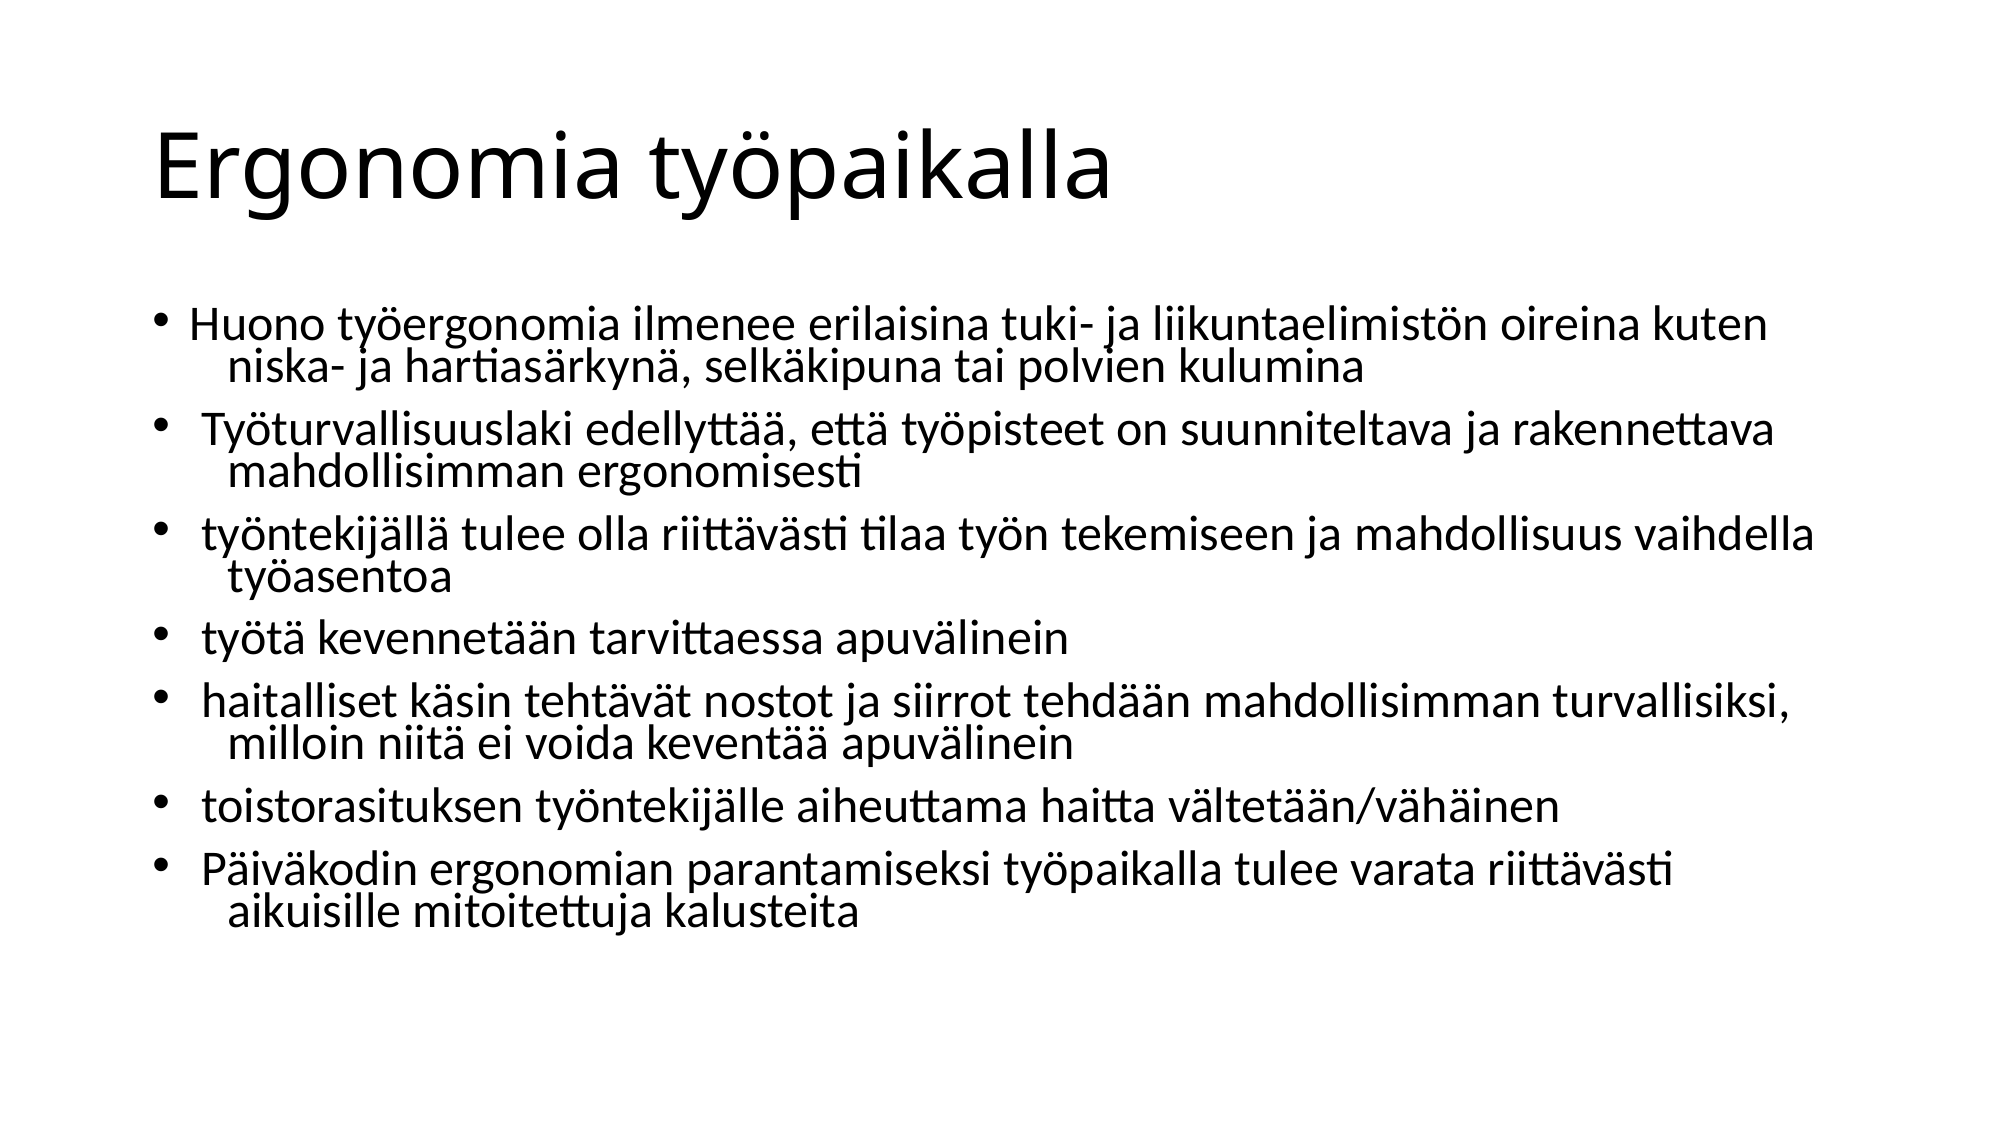

# Ergonomia työpaikalla
Huono työergonomia ilmenee erilaisina tuki- ja liikuntaelimistön oireina kuten niska- ja hartiasärkynä, selkäkipuna tai polvien kulumina
 Työturvallisuuslaki edellyttää, että työpisteet on suunniteltava ja rakennettava mahdollisimman ergonomisesti
 työntekijällä tulee olla riittävästi tilaa työn tekemiseen ja mahdollisuus vaihdella työasentoa
 työtä kevennetään tarvittaessa apuvälinein
 haitalliset käsin tehtävät nostot ja siirrot tehdään mahdollisimman turvallisiksi, milloin niitä ei voida keventää apuvälinein
 toistorasituksen työntekijälle aiheuttama haitta vältetään/vähäinen
 Päiväkodin ergonomian parantamiseksi työpaikalla tulee varata riittävästi aikuisille mitoitettuja kalusteita